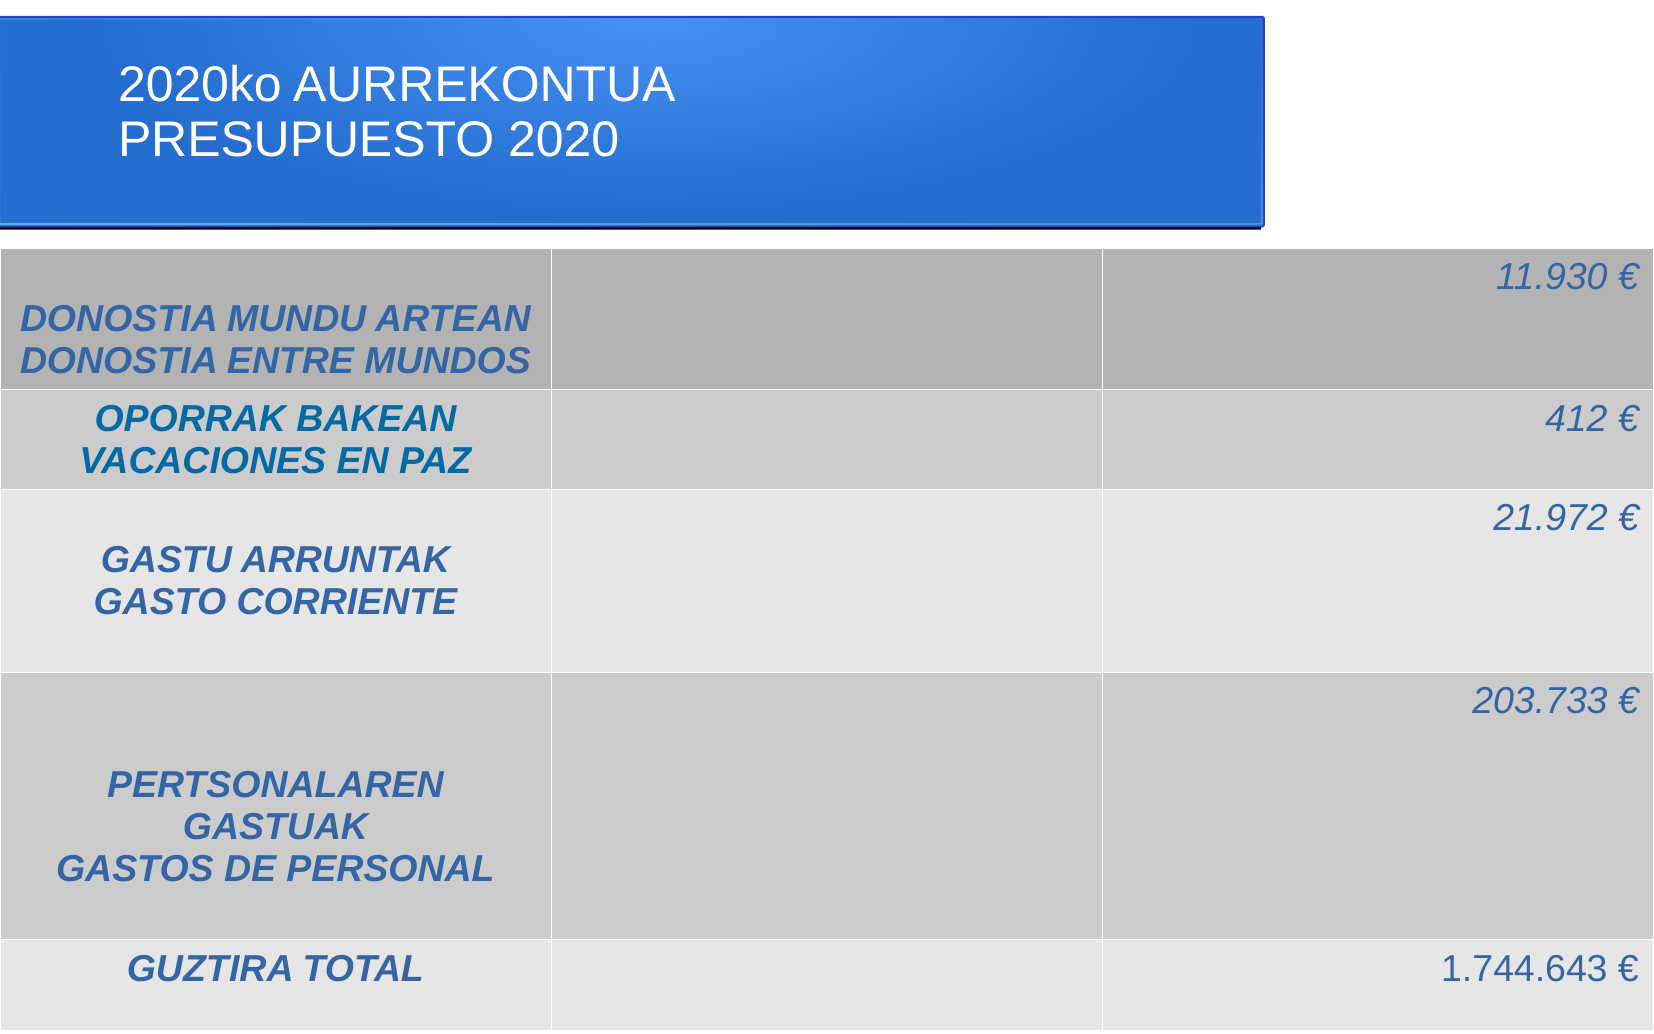

# 2020ko AURREKONTUA PRESUPUESTO 2020
| DONOSTIA MUNDU ARTEAN DONOSTIA ENTRE MUNDOS | | 11.930 € |
| --- | --- | --- |
| OPORRAK BAKEAN VACACIONES EN PAZ | | 412 € |
| GASTU ARRUNTAK GASTO CORRIENTE | | 21.972 € |
| PERTSONALAREN GASTUAK GASTOS DE PERSONAL | | 203.733 € |
| GUZTIRA TOTAL | | 1.744.643 € |